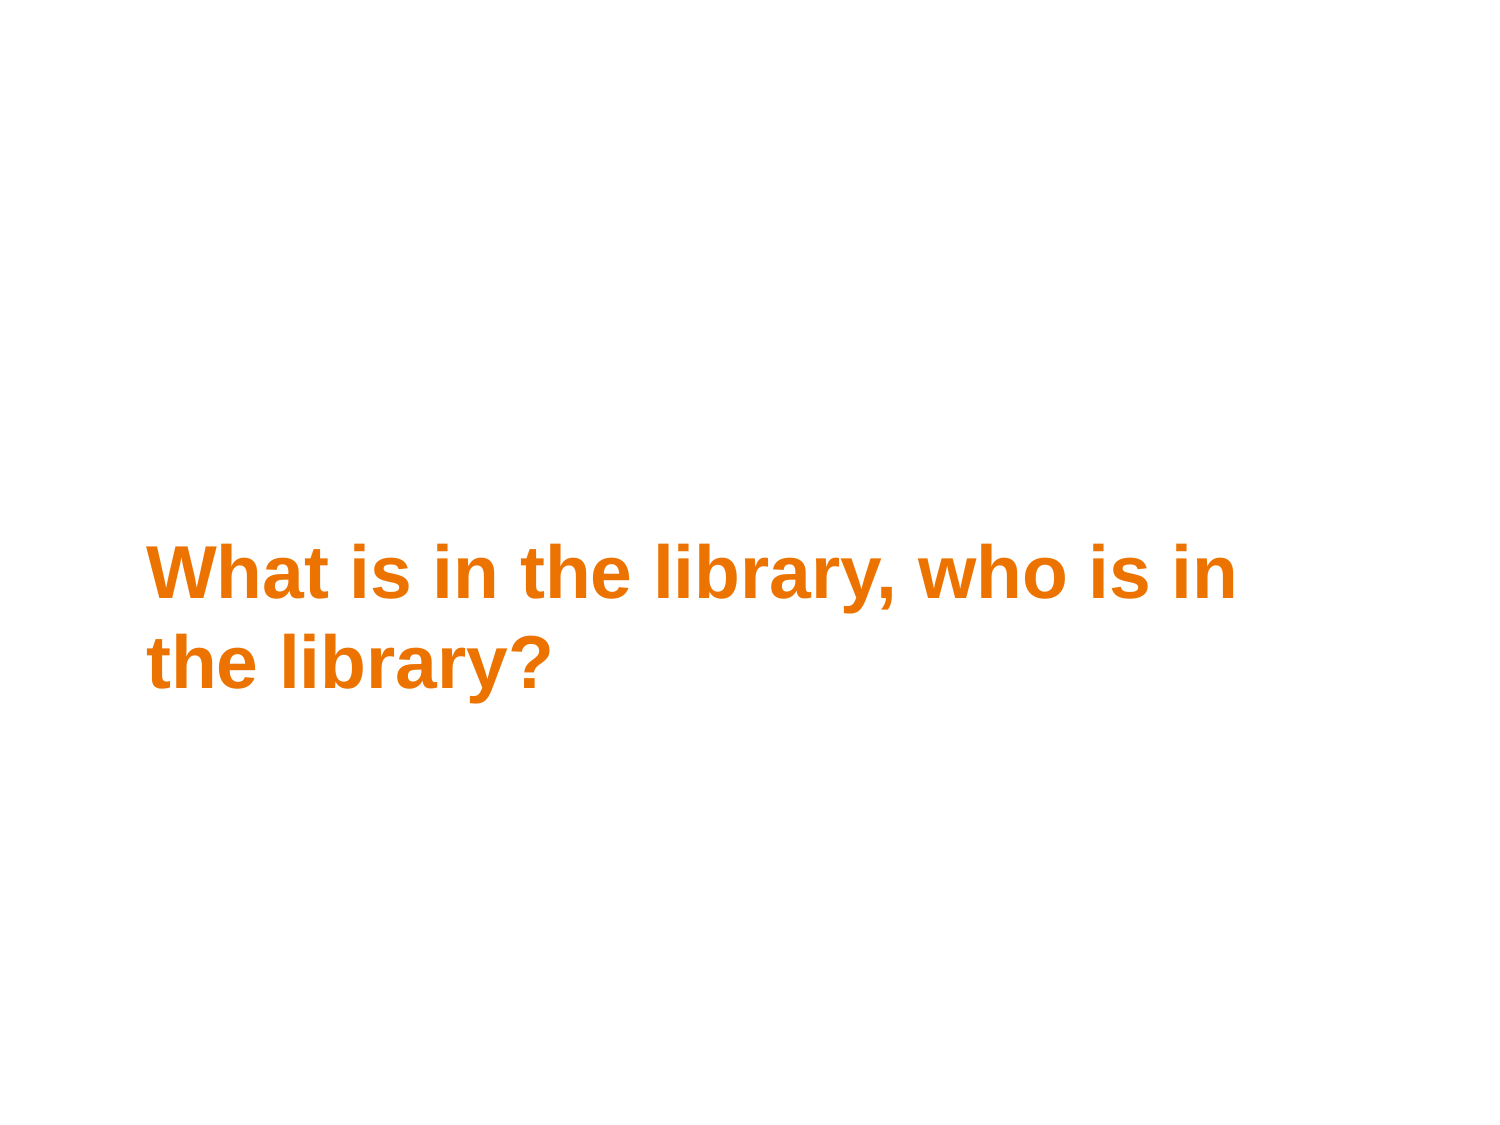

What is in the library, who is in the library?